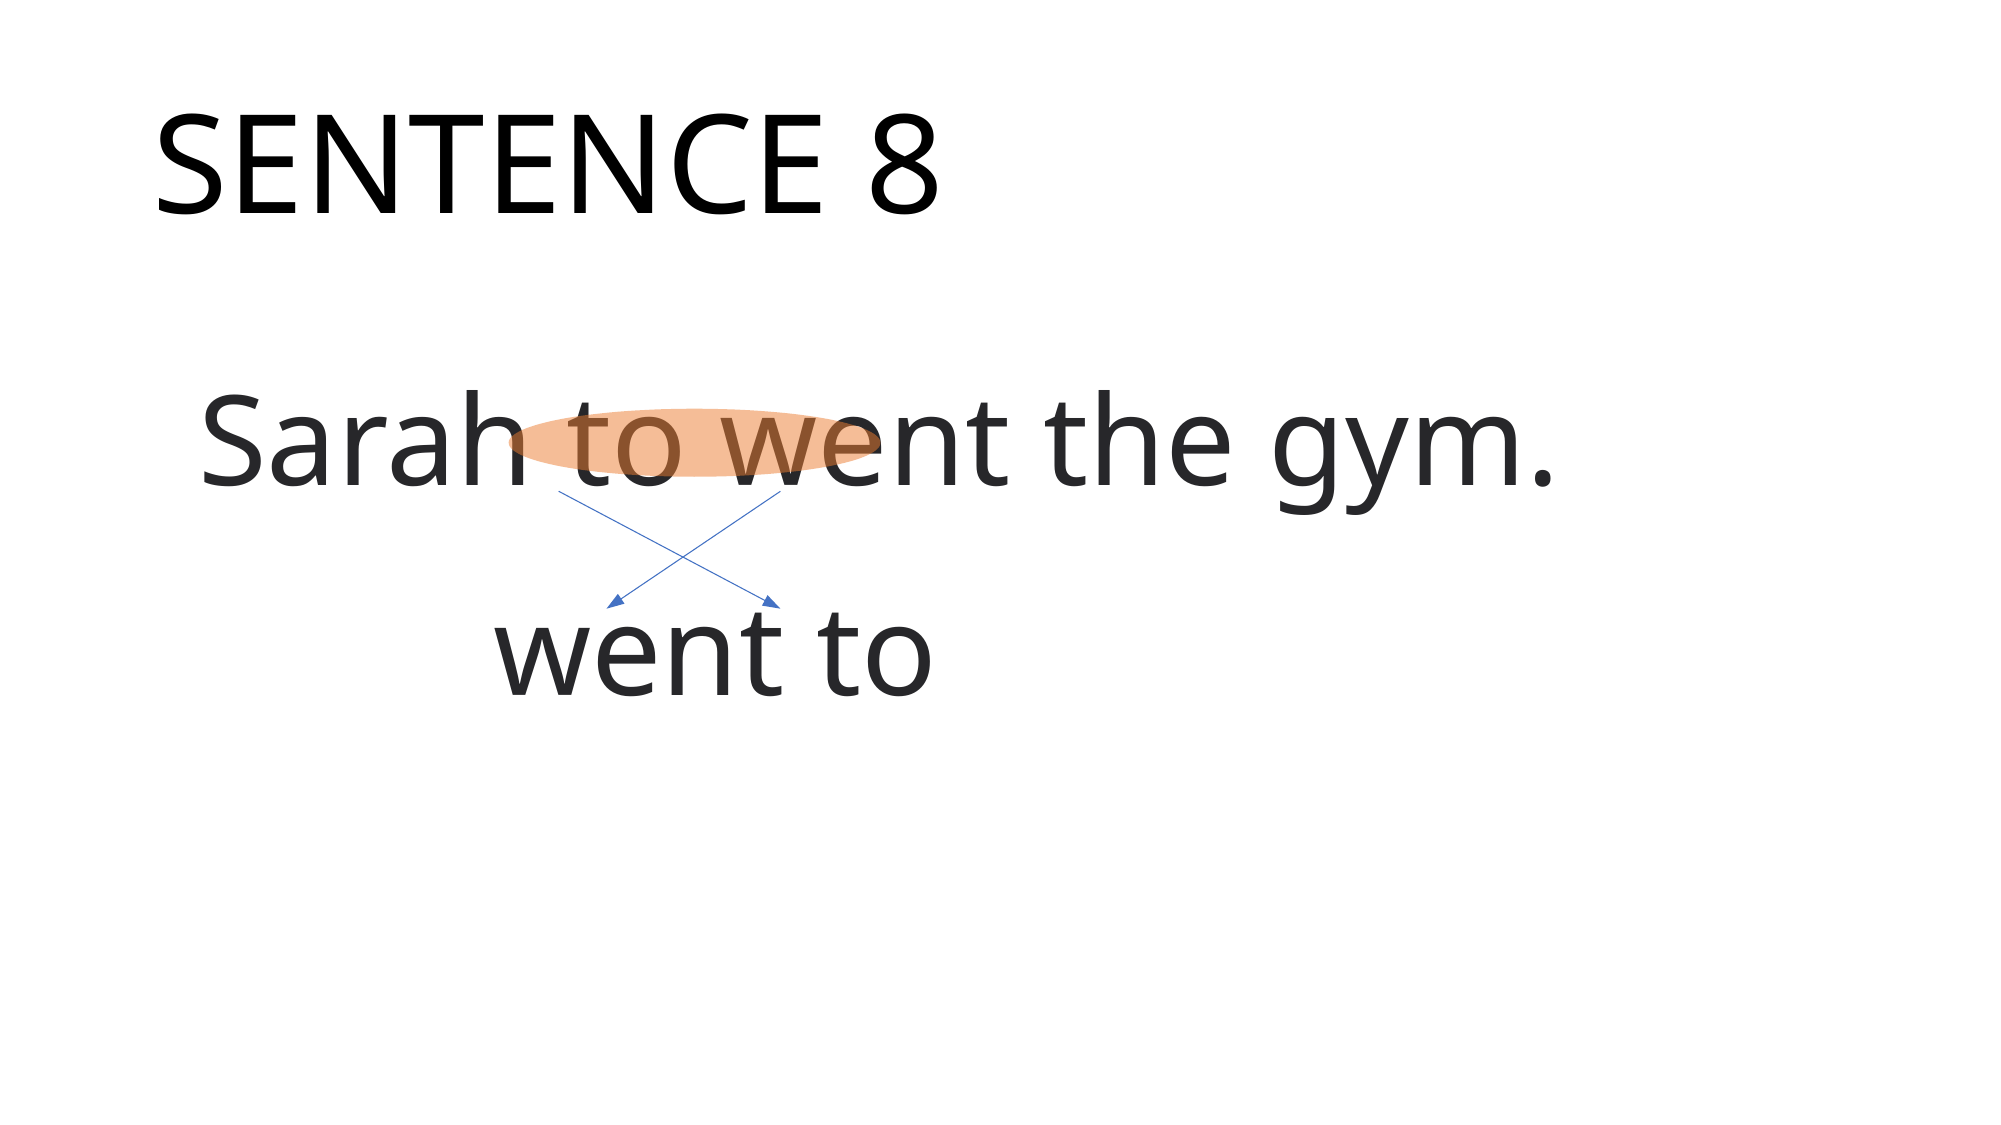

# SENTENCE 8
Sarah to went the gym.
went to